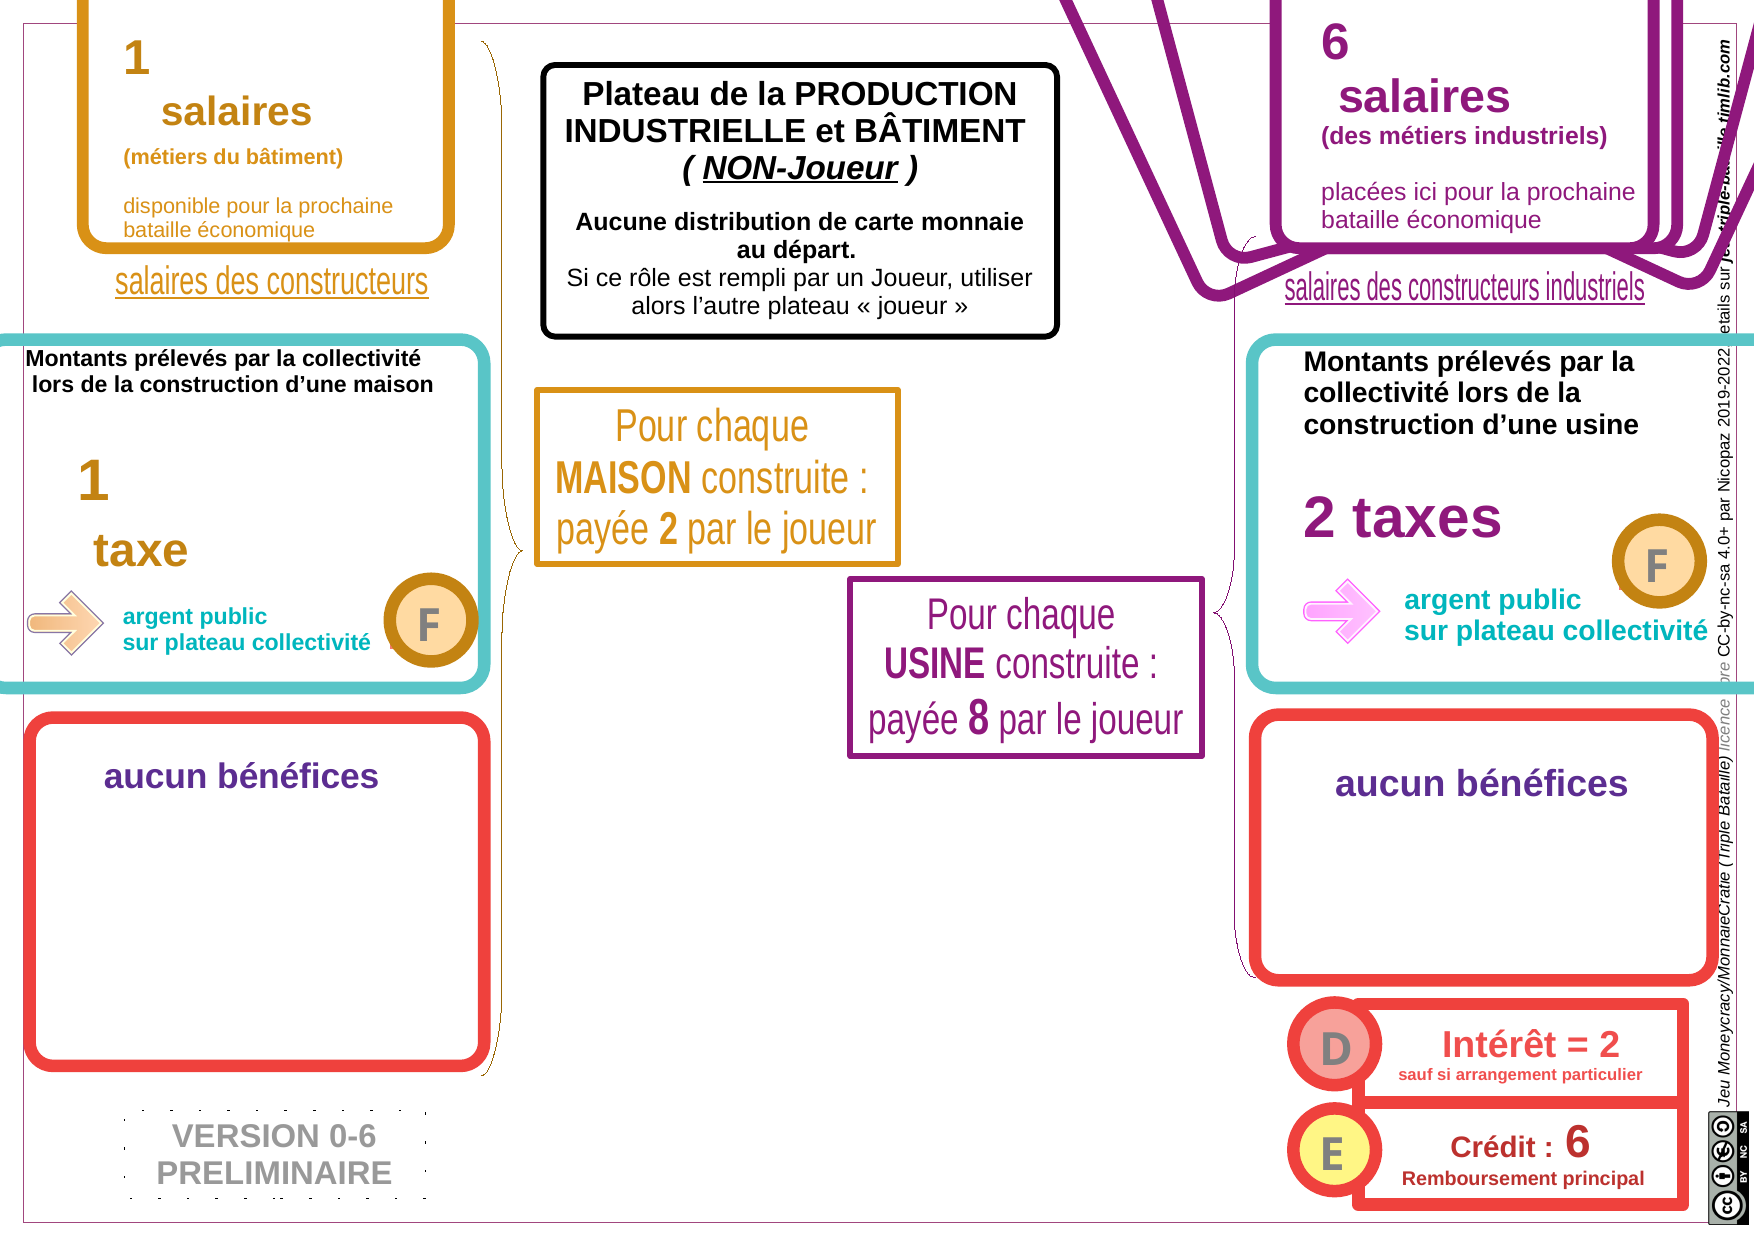

pour chaque maison construite, 1 liasse de salaires (des métiers du bâtiment) placées ici pour la prochaine bataille économique
6
 salaires
(des métiers industriels)
placées ici pour la prochaine bataille économique
6 salaires (des métiers industriels)
placées ici pour la prochaine bataille économique
1
 salaires
(métiers du bâtiment)
disponible pour la prochaine bataille économique
#
Plateau de la PRODUCTION INDUSTRIELLE et BÂTIMENT
( NON-Joueur )
Aucune distribution de carte monnaie au départ.
Si ce rôle est rempli par un Joueur, utiliser alors l’autre plateau « joueur »
salaires des constructeurs
salaires des constructeurs
salaires des constructeurs industriels
Montants prélevés par la collectivité
 lors de la construction d’une maison
 1
 taxe
 argent public
 sur plateau collectivité
Montants prélevés par la
collectivité lors de la
construction d’une usine
2 taxes
 argent public
 sur plateau collectivité
Pour chaque
MAISON construite :
payée 2 par le joueur
F
Pour chaque
USINE construite :
payée 8 par le joueur
F
 aucun bénéfices
 aucun bénéfices
Pas de bénéfices conservés lors de la construction d’une usine
..Néant…
(ce n’est pas important pour ce niveau de simulation économique)
Bénéfices conservés lors de la construction d’une maison
une fois les salaires de 1 liasses distribués (pour la bataille suivante),
et les taxes de l’état de 1 liasse prélevée,
il ne reste plus rien… sinon cela serait placé ici. (ce n’est pas important pour ce niveau de simulation économique).
 Intérêt = 2
sauf si arrangement particulier
D
Crédit : 6
 Remboursement principal
VERSION 0-6 PRELIMINAIRE
E